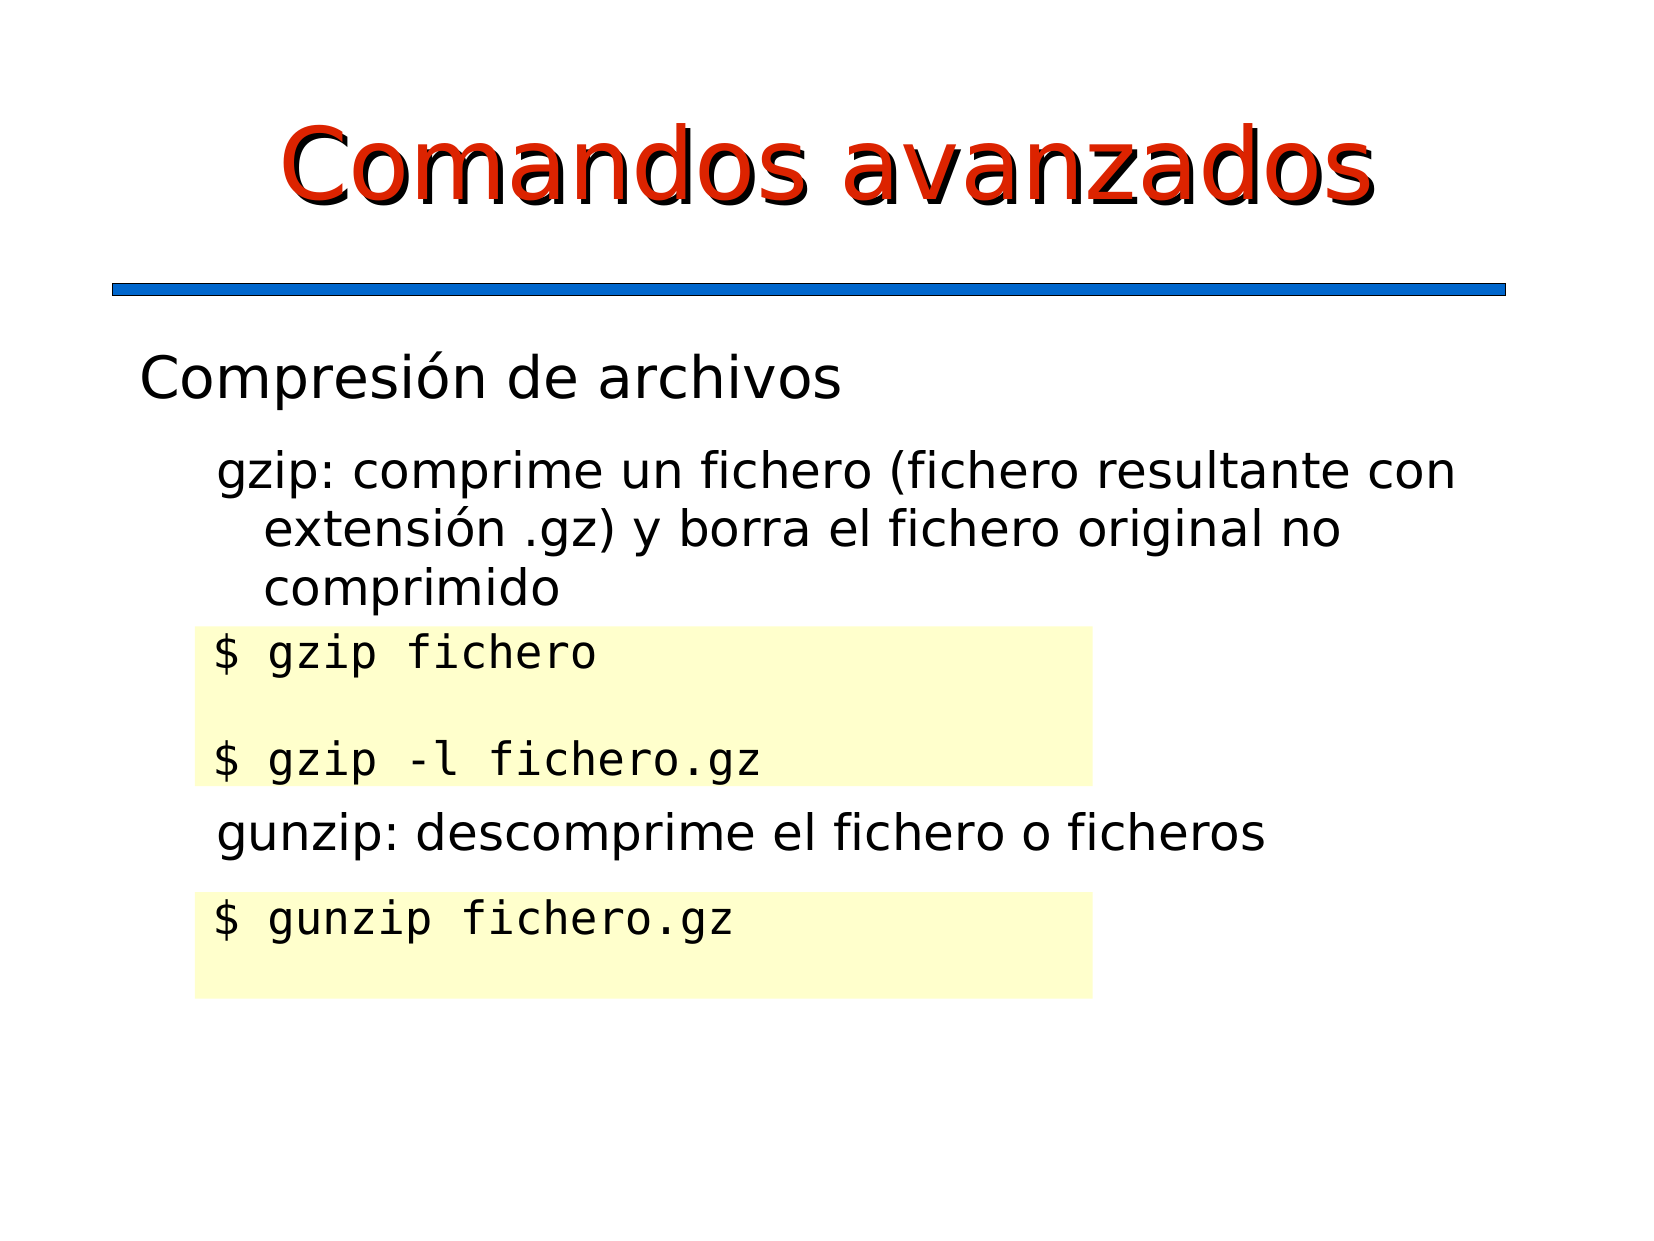

Comandos avanzados
# Compresión de archivos
gzip: comprime un fichero (fichero resultante con extensión .gz) y borra el fichero original no comprimido
gunzip: descomprime el fichero o ficheros
$ gzip fichero
$ gzip -l fichero.gz
$ gunzip fichero.gz